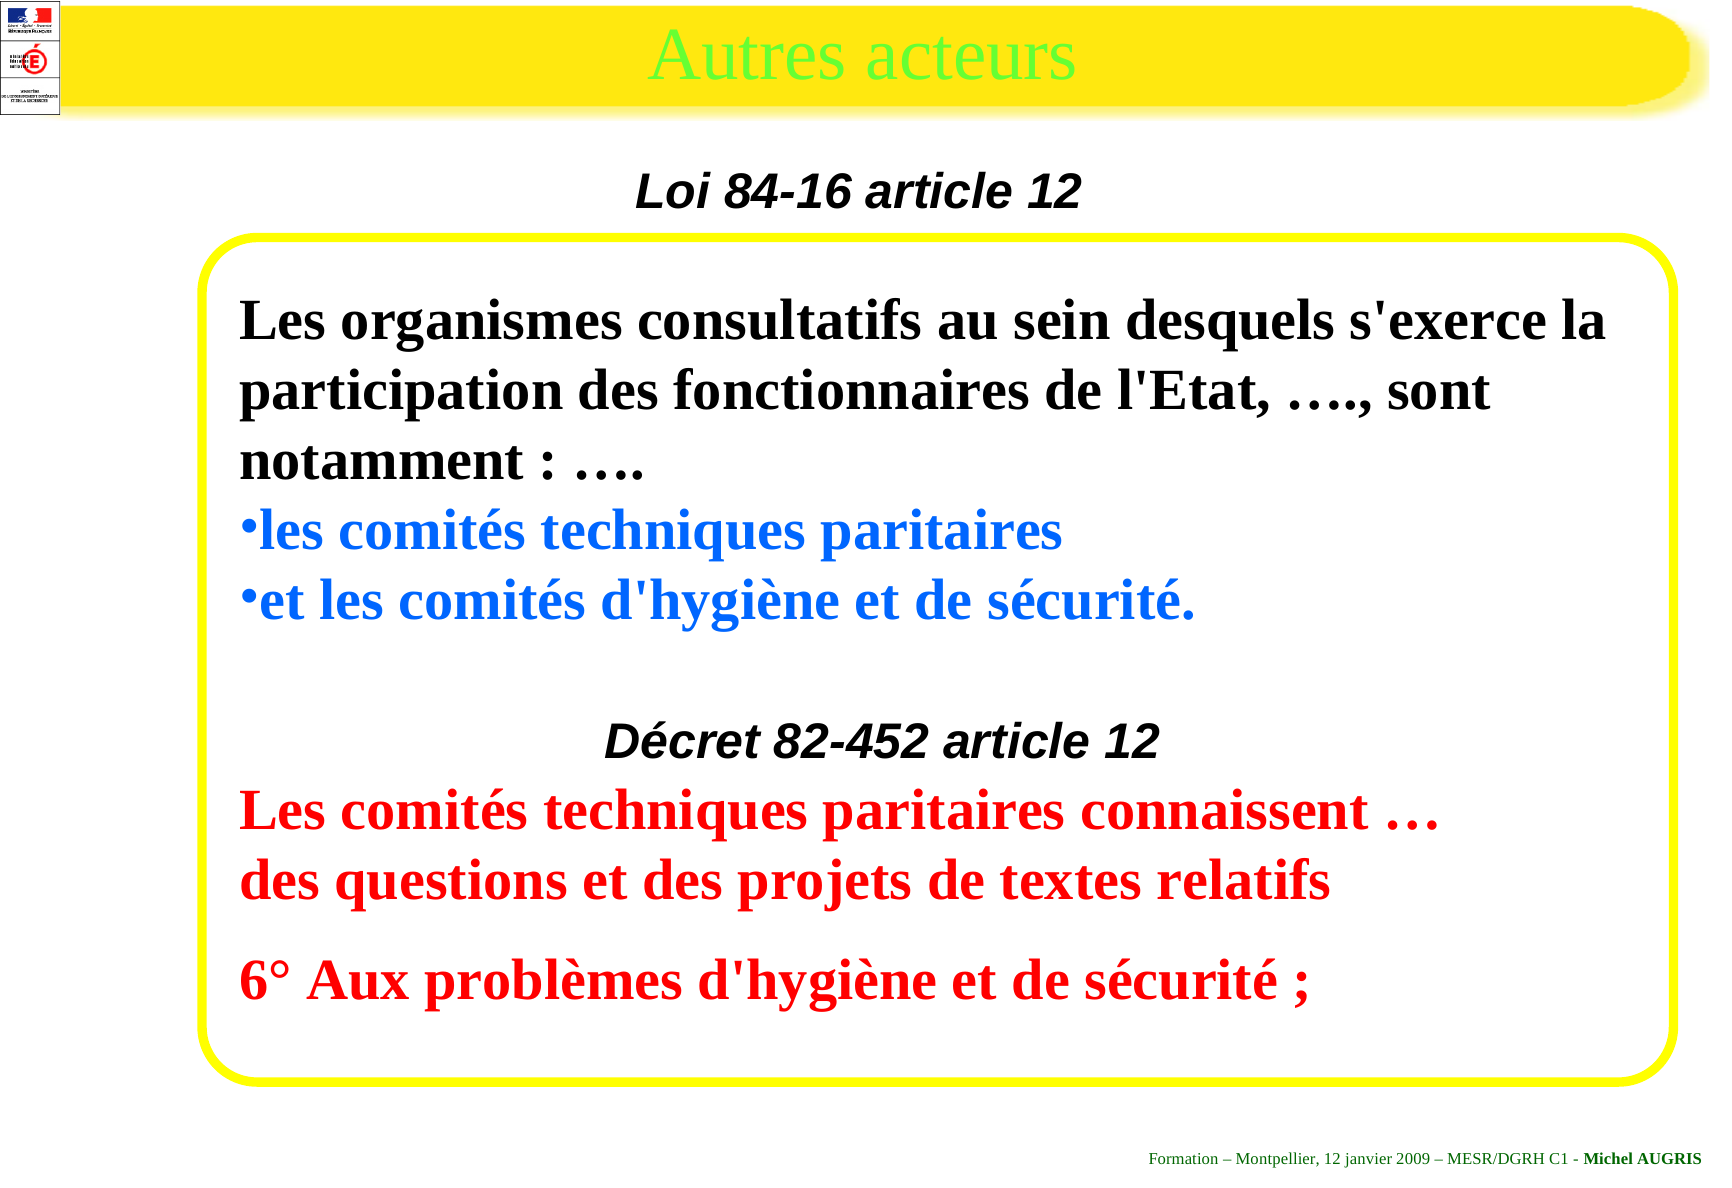

Autres acteurs
Loi 84-16 article 12
Les organismes consultatifs au sein desquels s'exerce la participation des fonctionnaires de l'Etat, …., sont notamment : ….
les comités techniques paritaires
et les comités d'hygiène et de sécurité.
Les comités techniques paritaires connaissent …
des questions et des projets de textes relatifs
6° Aux problèmes d'hygiène et de sécurité ;
Décret 82-452 article 12